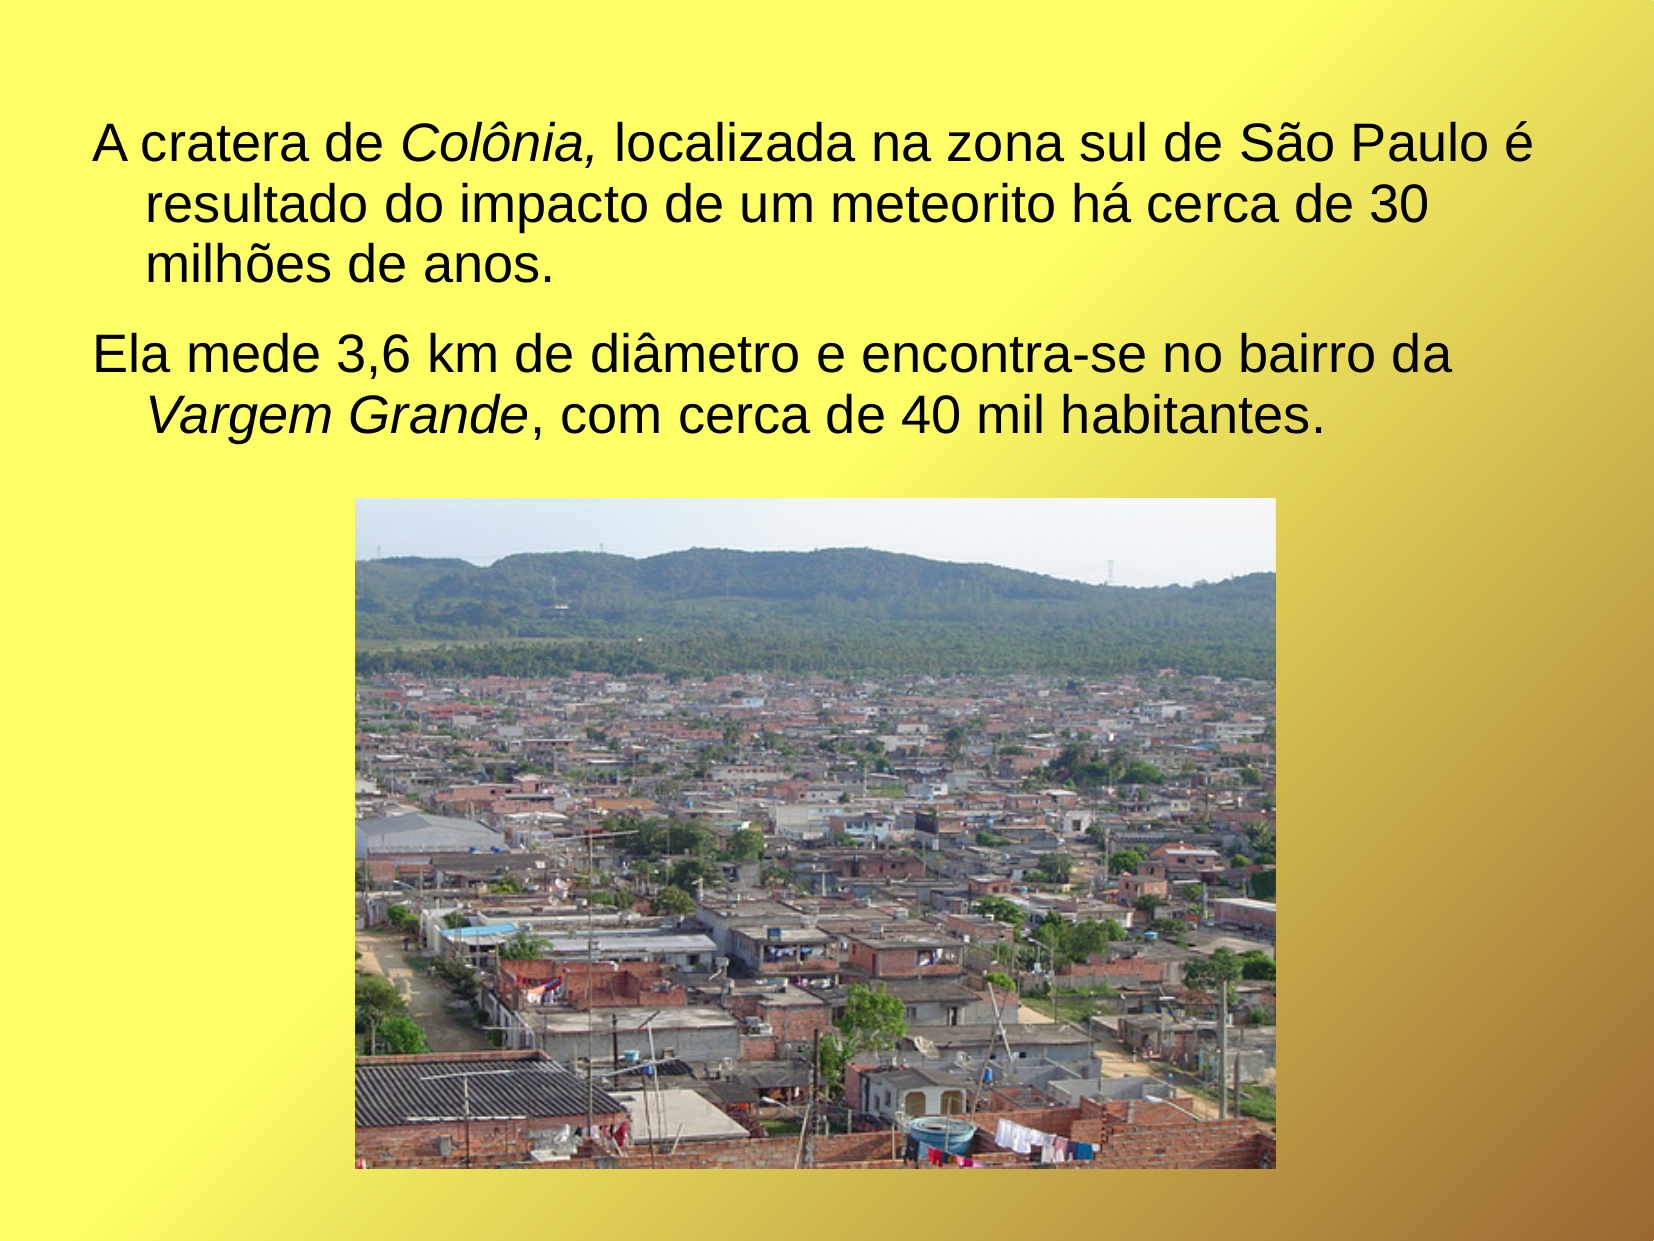

#
A cratera de Colônia, localizada na zona sul de São Paulo é resultado do impacto de um meteorito há cerca de 30 milhões de anos.
Ela mede 3,6 km de diâmetro e encontra-se no bairro da Vargem Grande, com cerca de 40 mil habitantes.